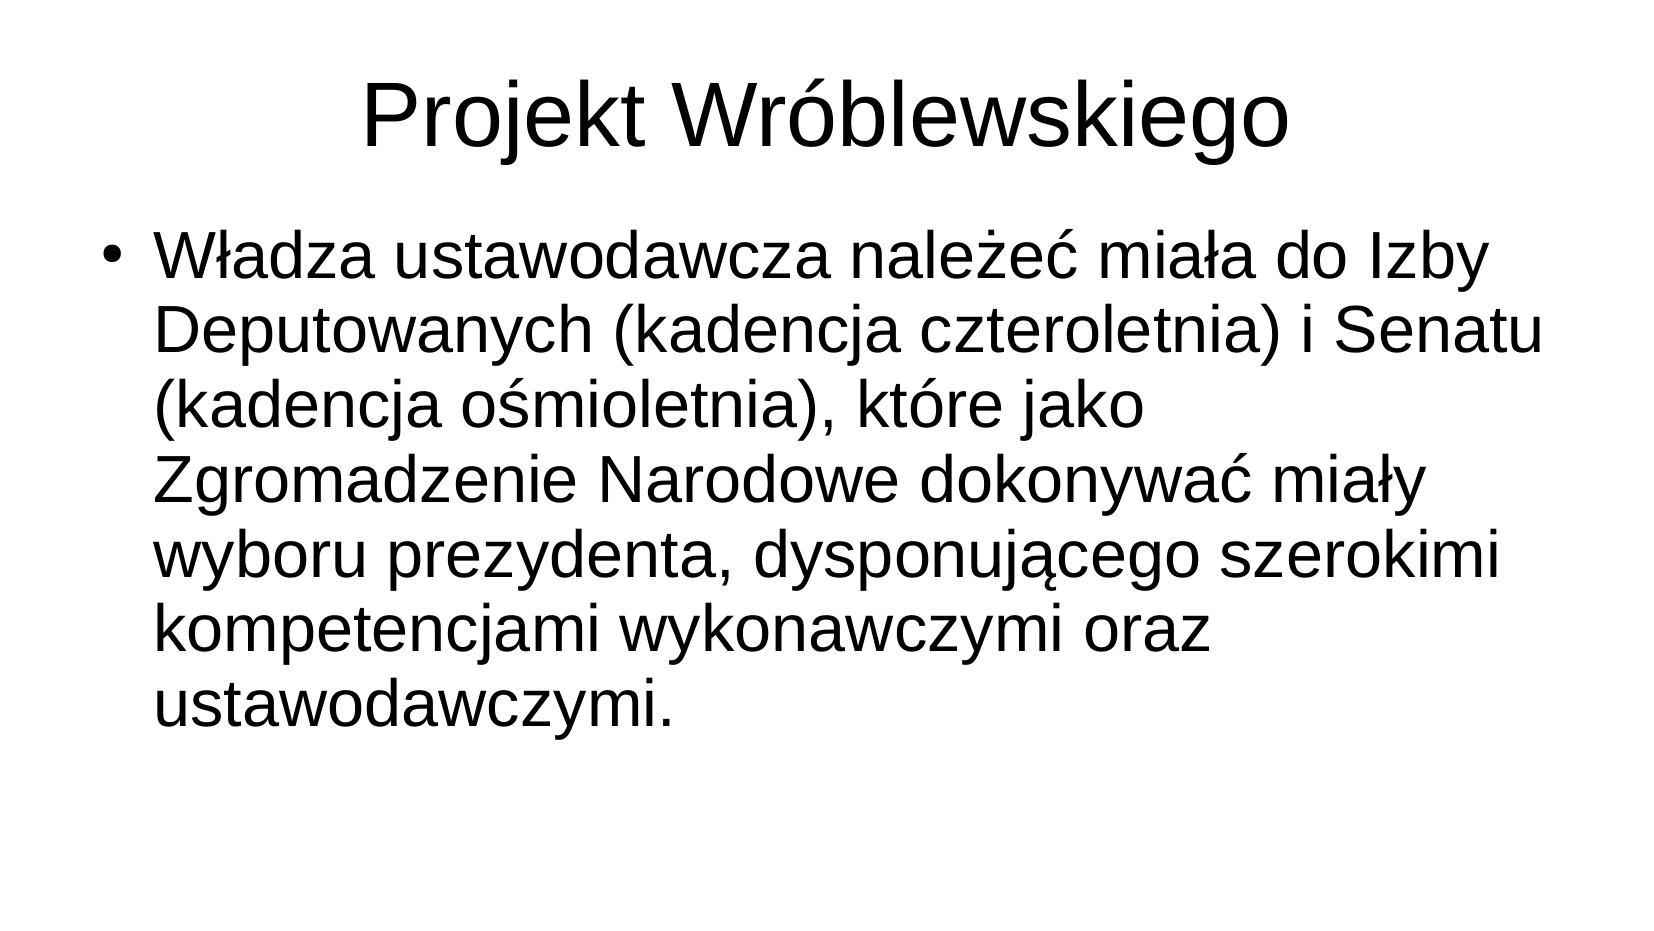

# Projekt Wróblewskiego
Władza ustawodawcza należeć miała do Izby Deputowanych (kadencja czteroletnia) i Senatu (kadencja ośmioletnia), które jako Zgromadzenie Narodowe dokonywać miały wyboru prezydenta, dysponującego szerokimi kompetencjami wykonawczymi oraz ustawodawczymi.